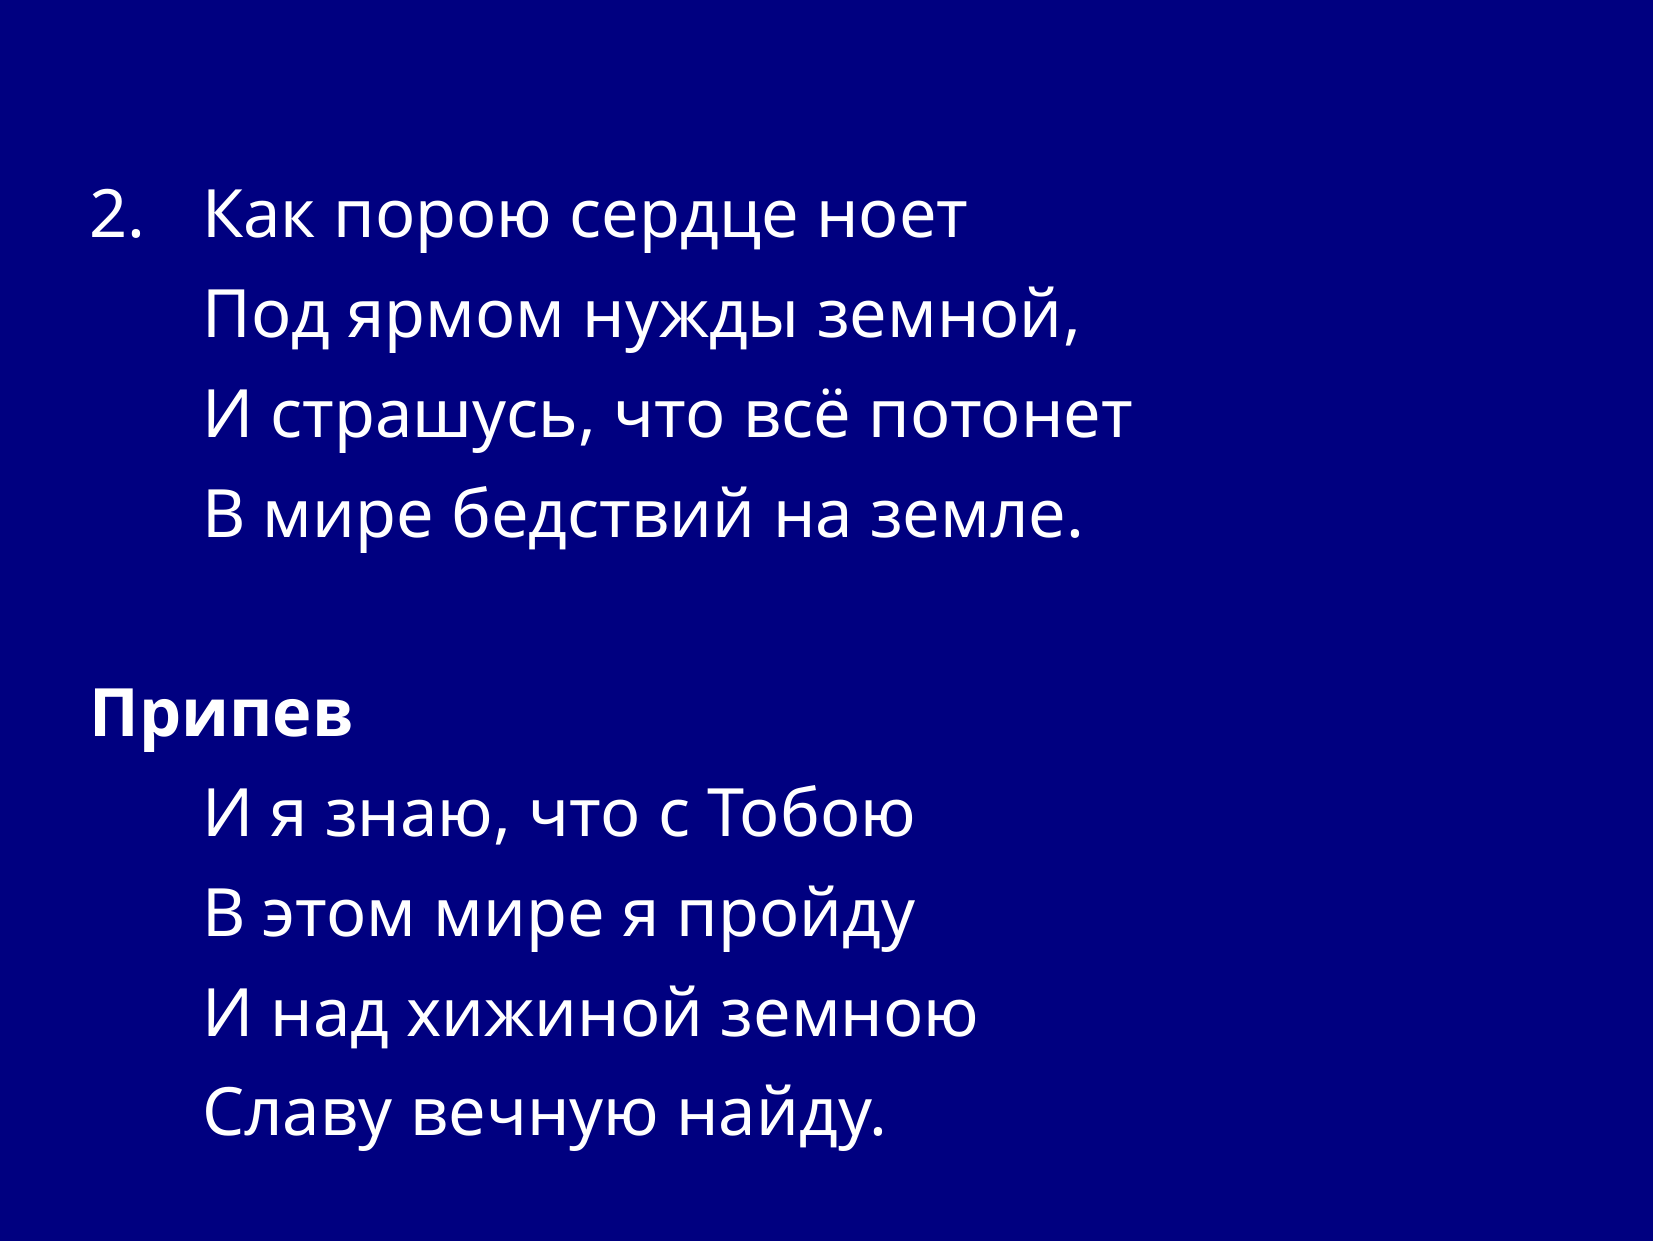

2.	Как порою сердце ноет
	Под ярмом нужды земной,
	И страшусь, что всё потонет
	В мире бедствий на земле.
Припев
	И я знаю, что с Тобою
	В этом мире я пройду
	И над хижиной земною
	Славу вечную найду.